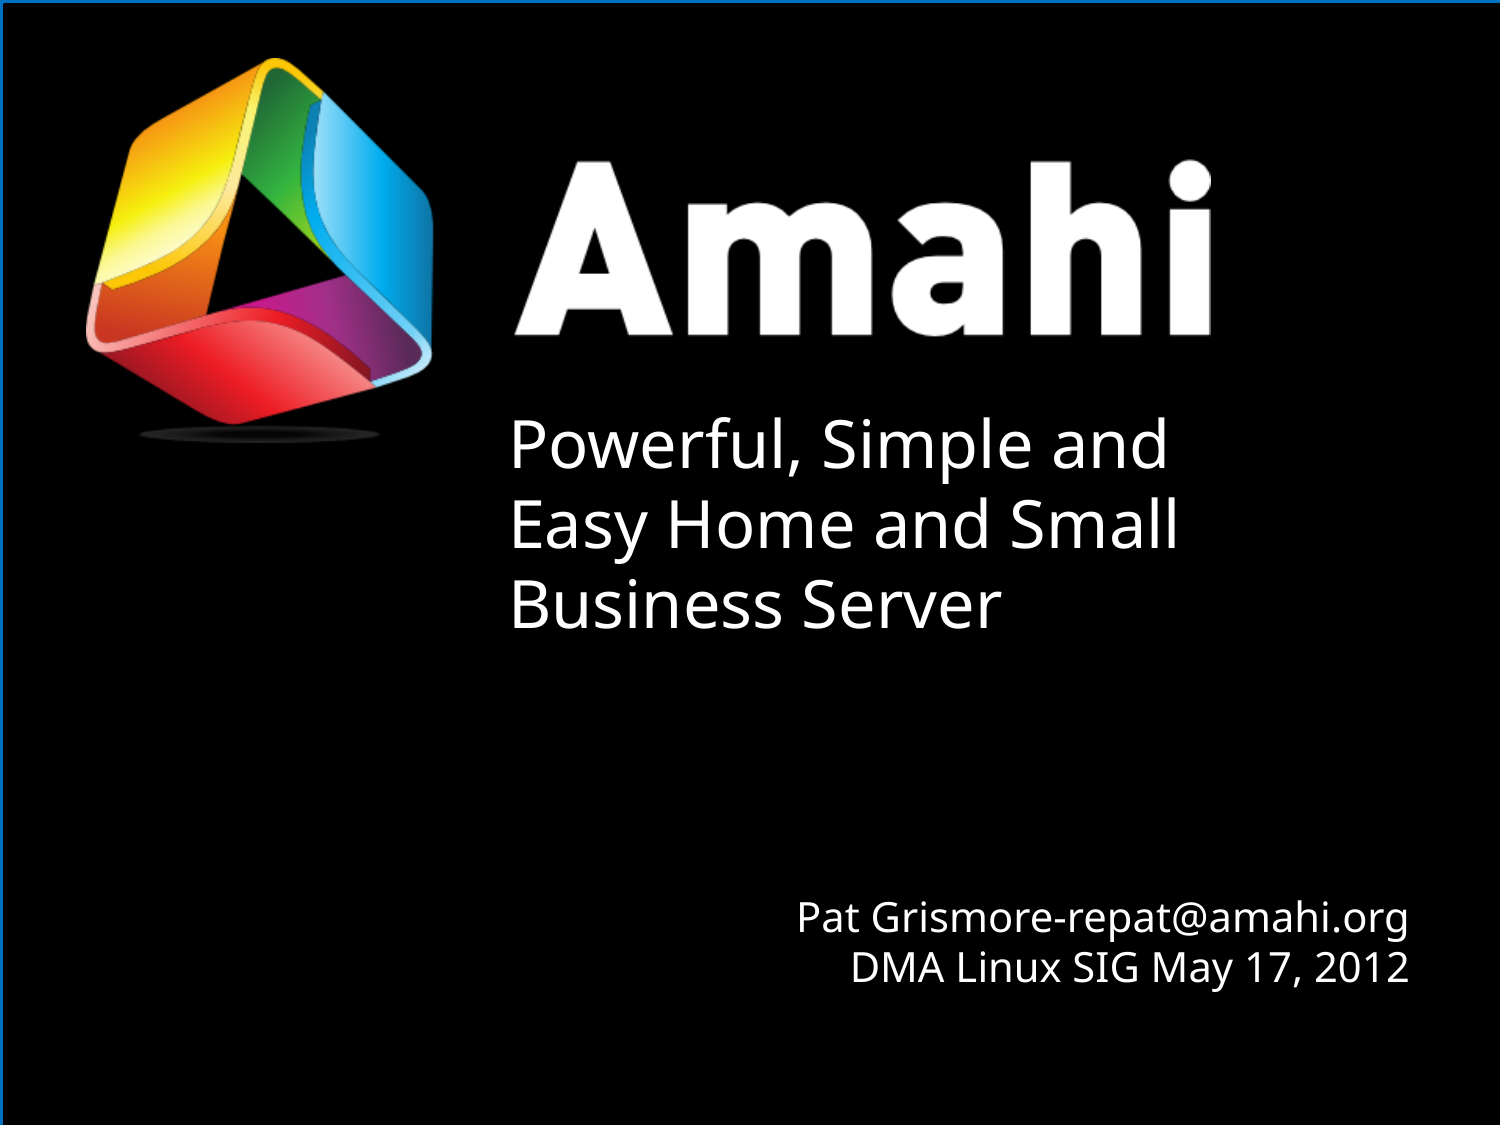

# Opening
Powerful, Simple and
Easy Home and Small Business Server
Pat Grismore-repat@amahi.org
DMA Linux SIG May 17, 2012